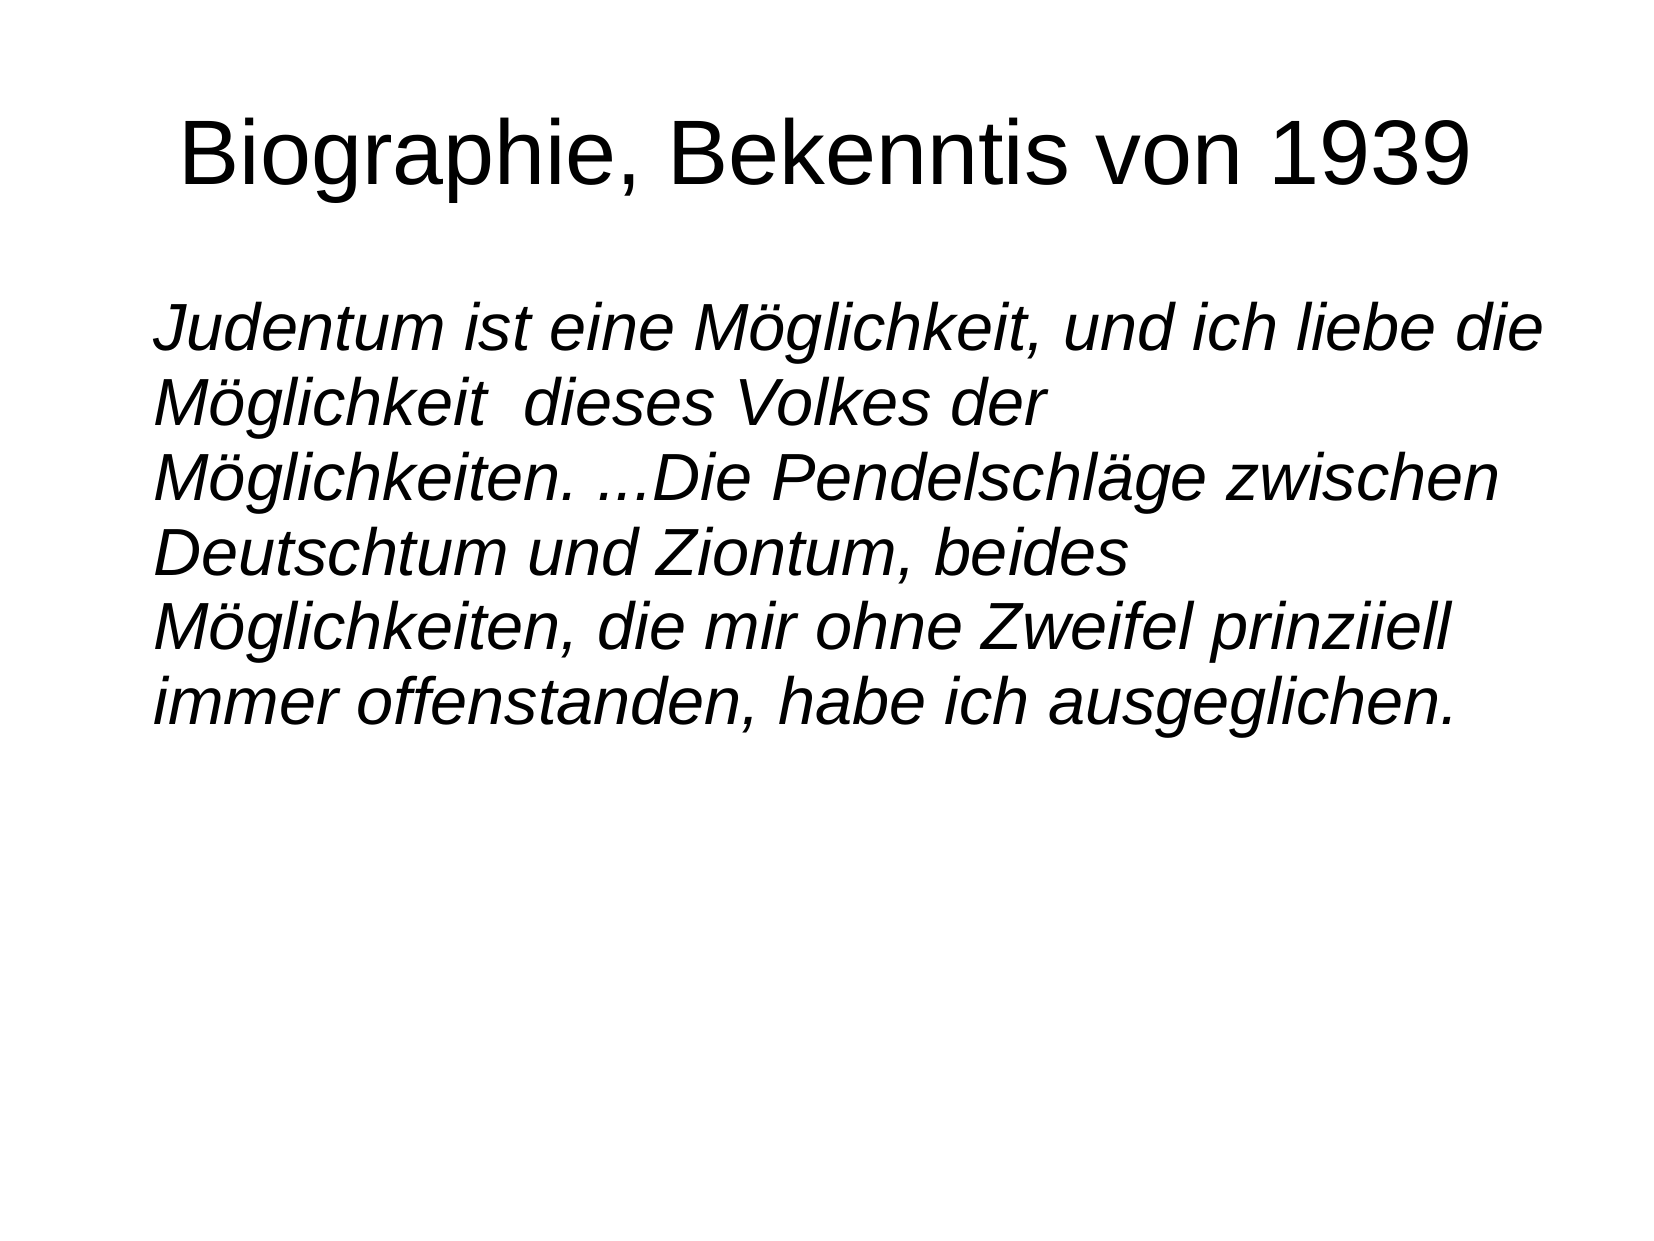

# Biographie, Bekenntis von 1939
Judentum ist eine Möglichkeit, und ich liebe die Möglichkeit dieses Volkes der Möglichkeiten. ...Die Pendelschläge zwischen Deutschtum und Ziontum, beides Möglichkeiten, die mir ohne Zweifel prinziiell immer offenstanden, habe ich ausgeglichen.